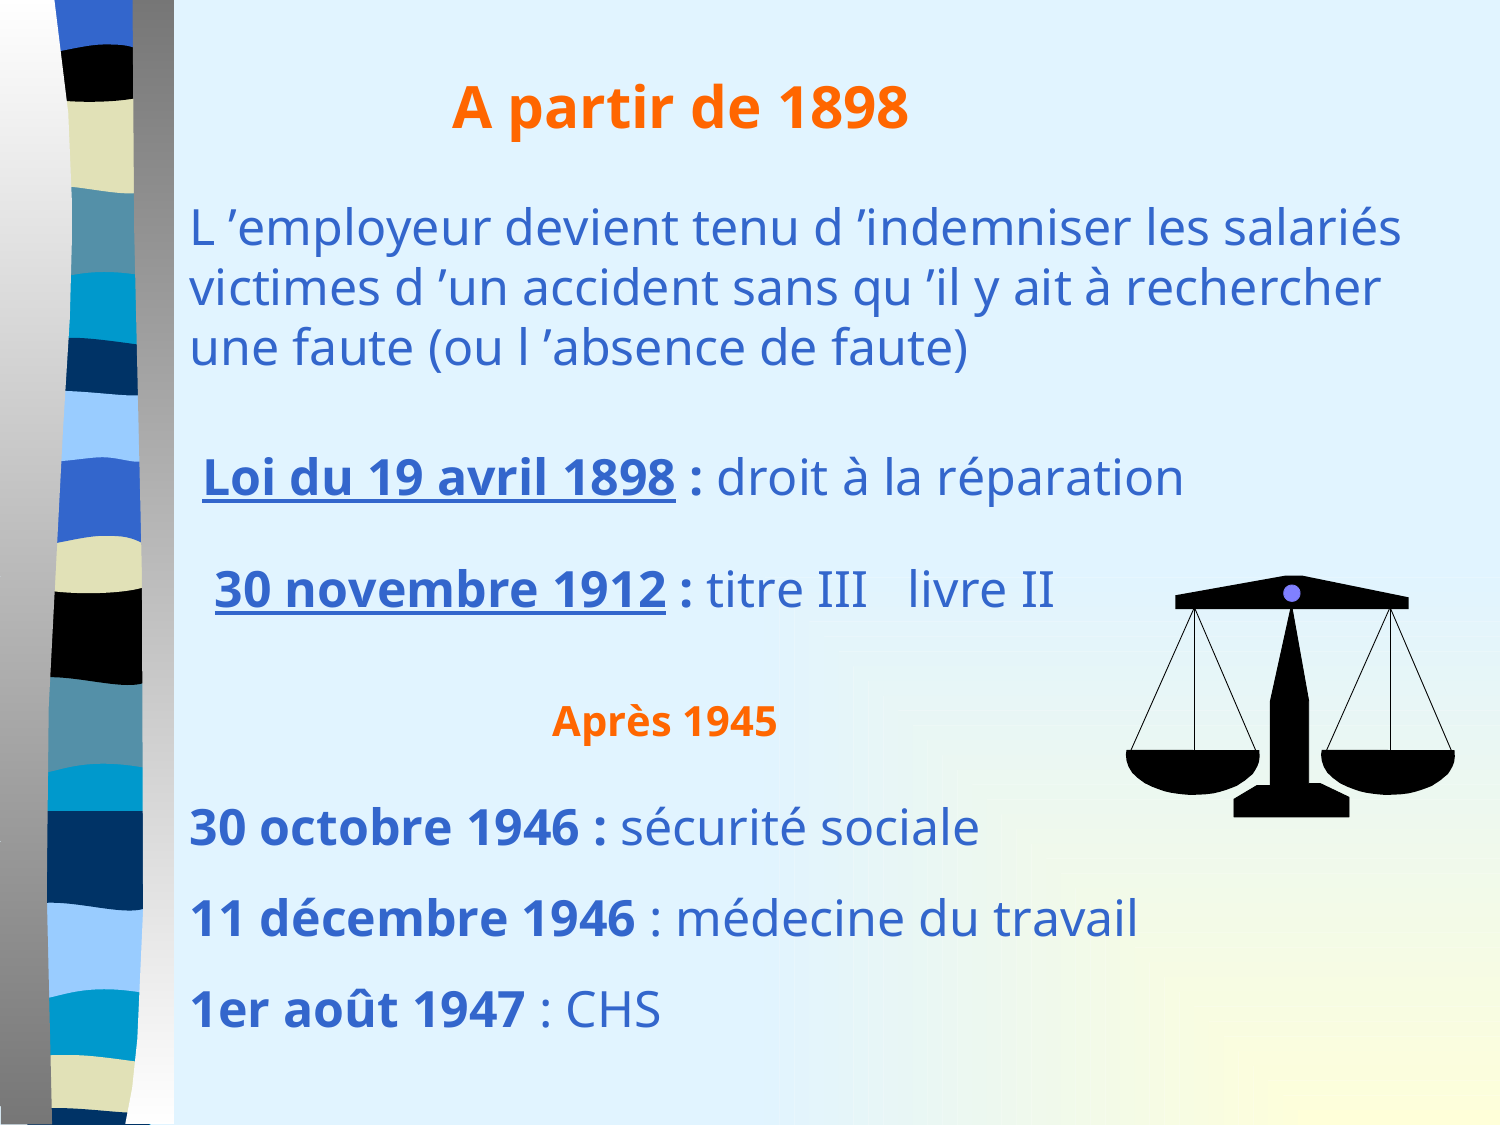

A partir de 1898
L ’employeur devient tenu d ’indemniser les salariés victimes d ’un accident sans qu ’il y ait à rechercher une faute (ou l ’absence de faute)
Loi du 19 avril 1898 : droit à la réparation
30 novembre 1912 : titre III livre II
Après 1945
30 octobre 1946 : sécurité sociale
11 décembre 1946 : médecine du travail
1er août 1947 : CHS